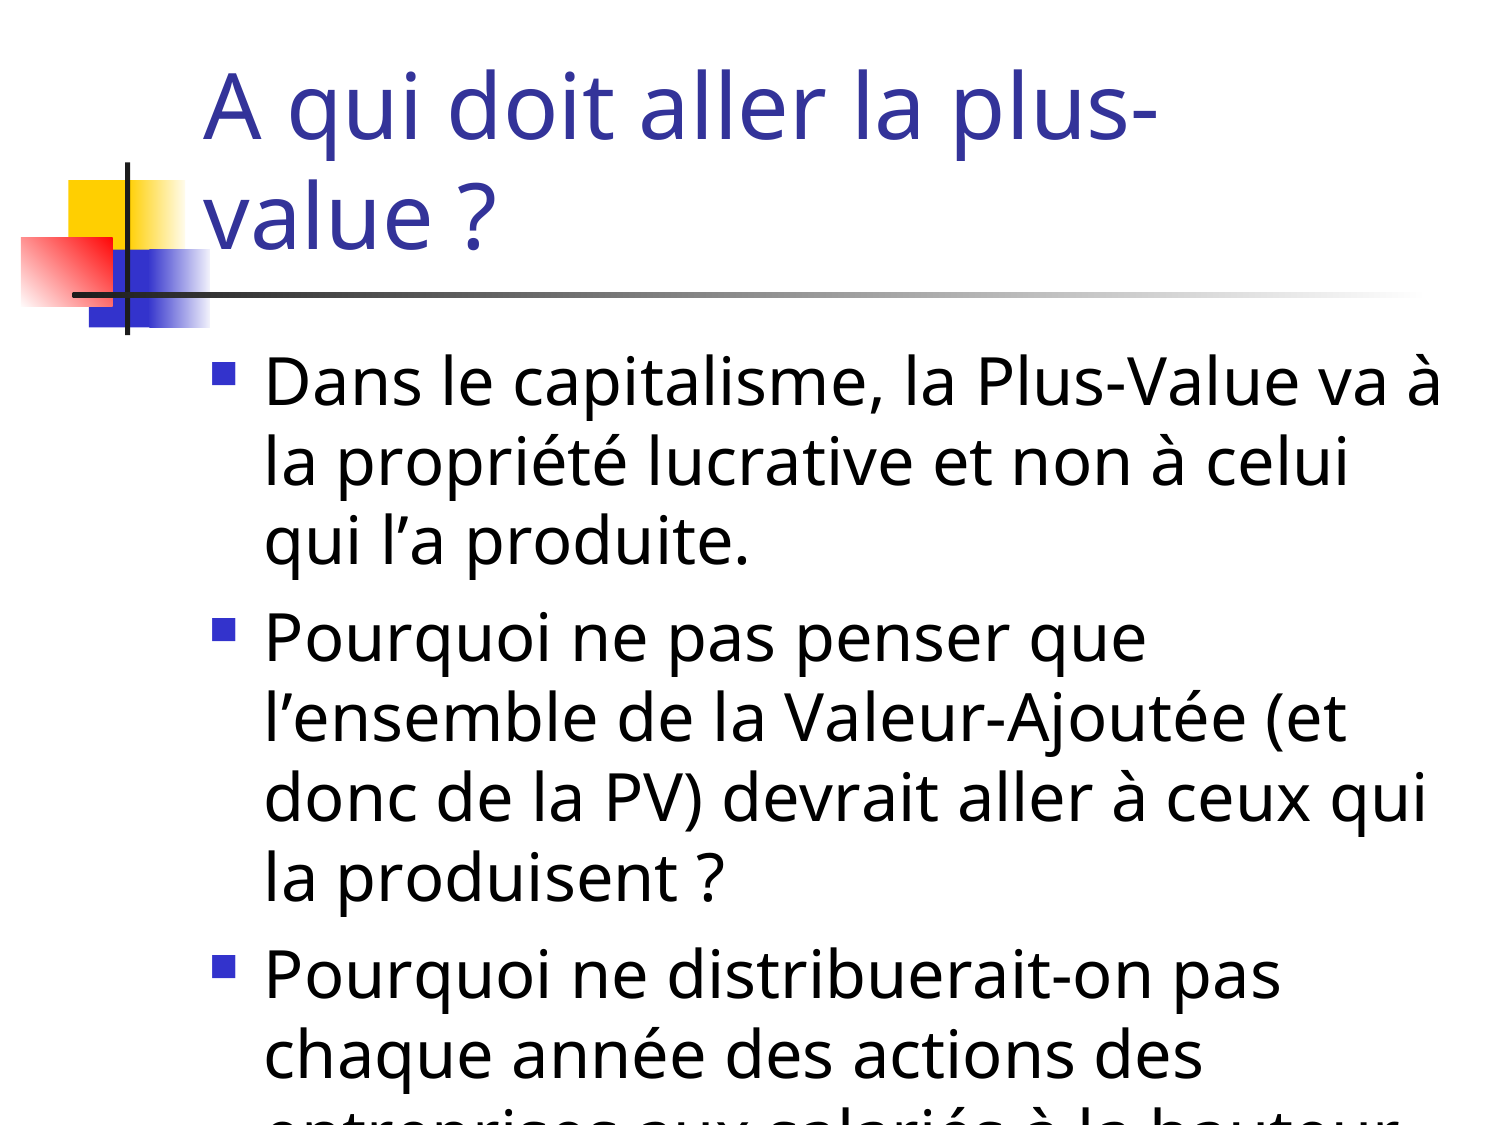

A qui doit aller la plus-value ?
Dans le capitalisme, la Plus-Value va à la propriété lucrative et non à celui qui l’a produite.
Pourquoi ne pas penser que l’ensemble de la Valeur-Ajoutée (et donc de la PV) devrait aller à ceux qui la produisent ?
Pourquoi ne distribuerait-on pas chaque année des actions des entreprises aux salariés à la hauteur de la VA produite ?